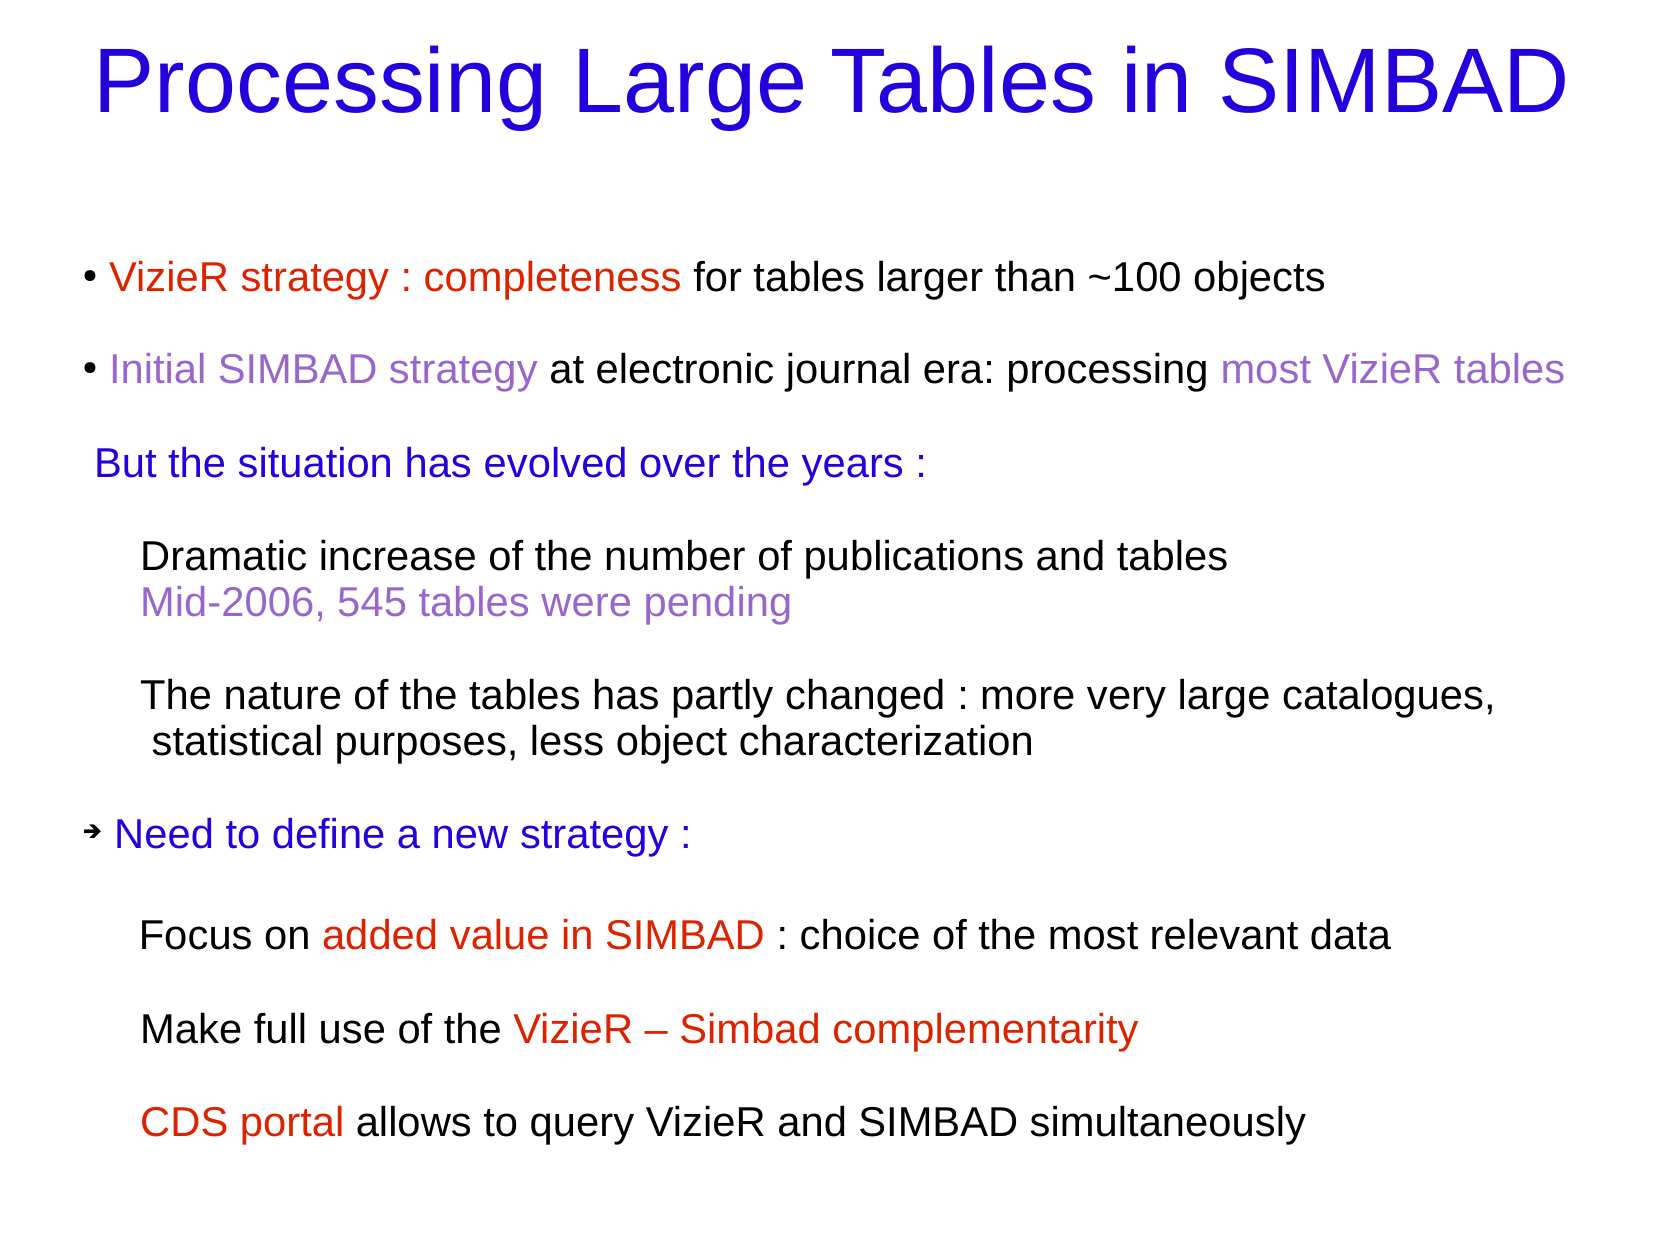

# Processing Large Tables in SIMBAD
 VizieR strategy : completeness for tables larger than ~100 objects
 Initial SIMBAD strategy at electronic journal era: processing most VizieR tables
 But the situation has evolved over the years :
 Dramatic increase of the number of publications and tables Mid-2006, 545 tables were pending
 The nature of the tables has partly changed : more very large catalogues, statistical purposes, less object characterization
 Need to define a new strategy :
 Focus on added value in SIMBAD : choice of the most relevant data
 Make full use of the VizieR – Simbad complementarity
 CDS portal allows to query VizieR and SIMBAD simultaneously